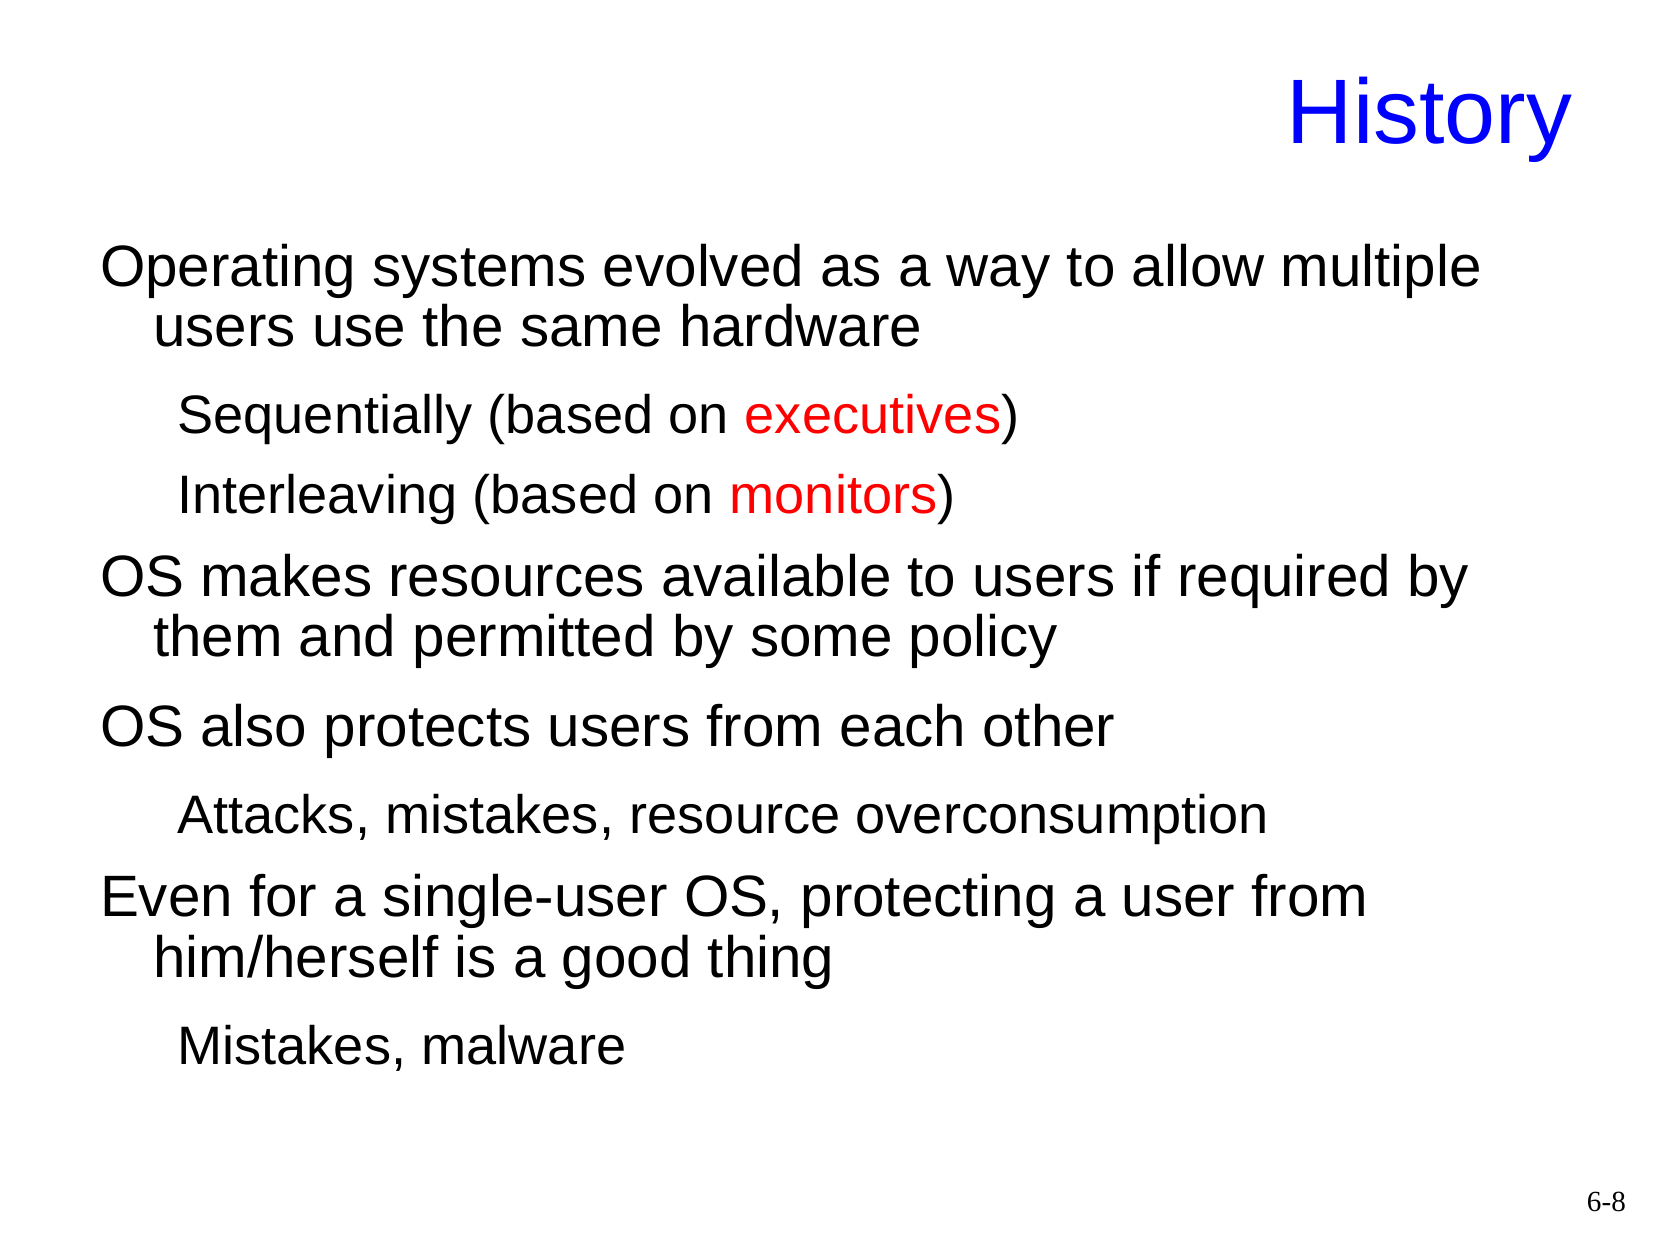

# History
Operating systems evolved as a way to allow multiple users use the same hardware
Sequentially (based on executives)
Interleaving (based on monitors)
OS makes resources available to users if required by them and permitted by some policy
OS also protects users from each other
Attacks, mistakes, resource overconsumption
Even for a single-user OS, protecting a user from him/herself is a good thing
Mistakes, malware